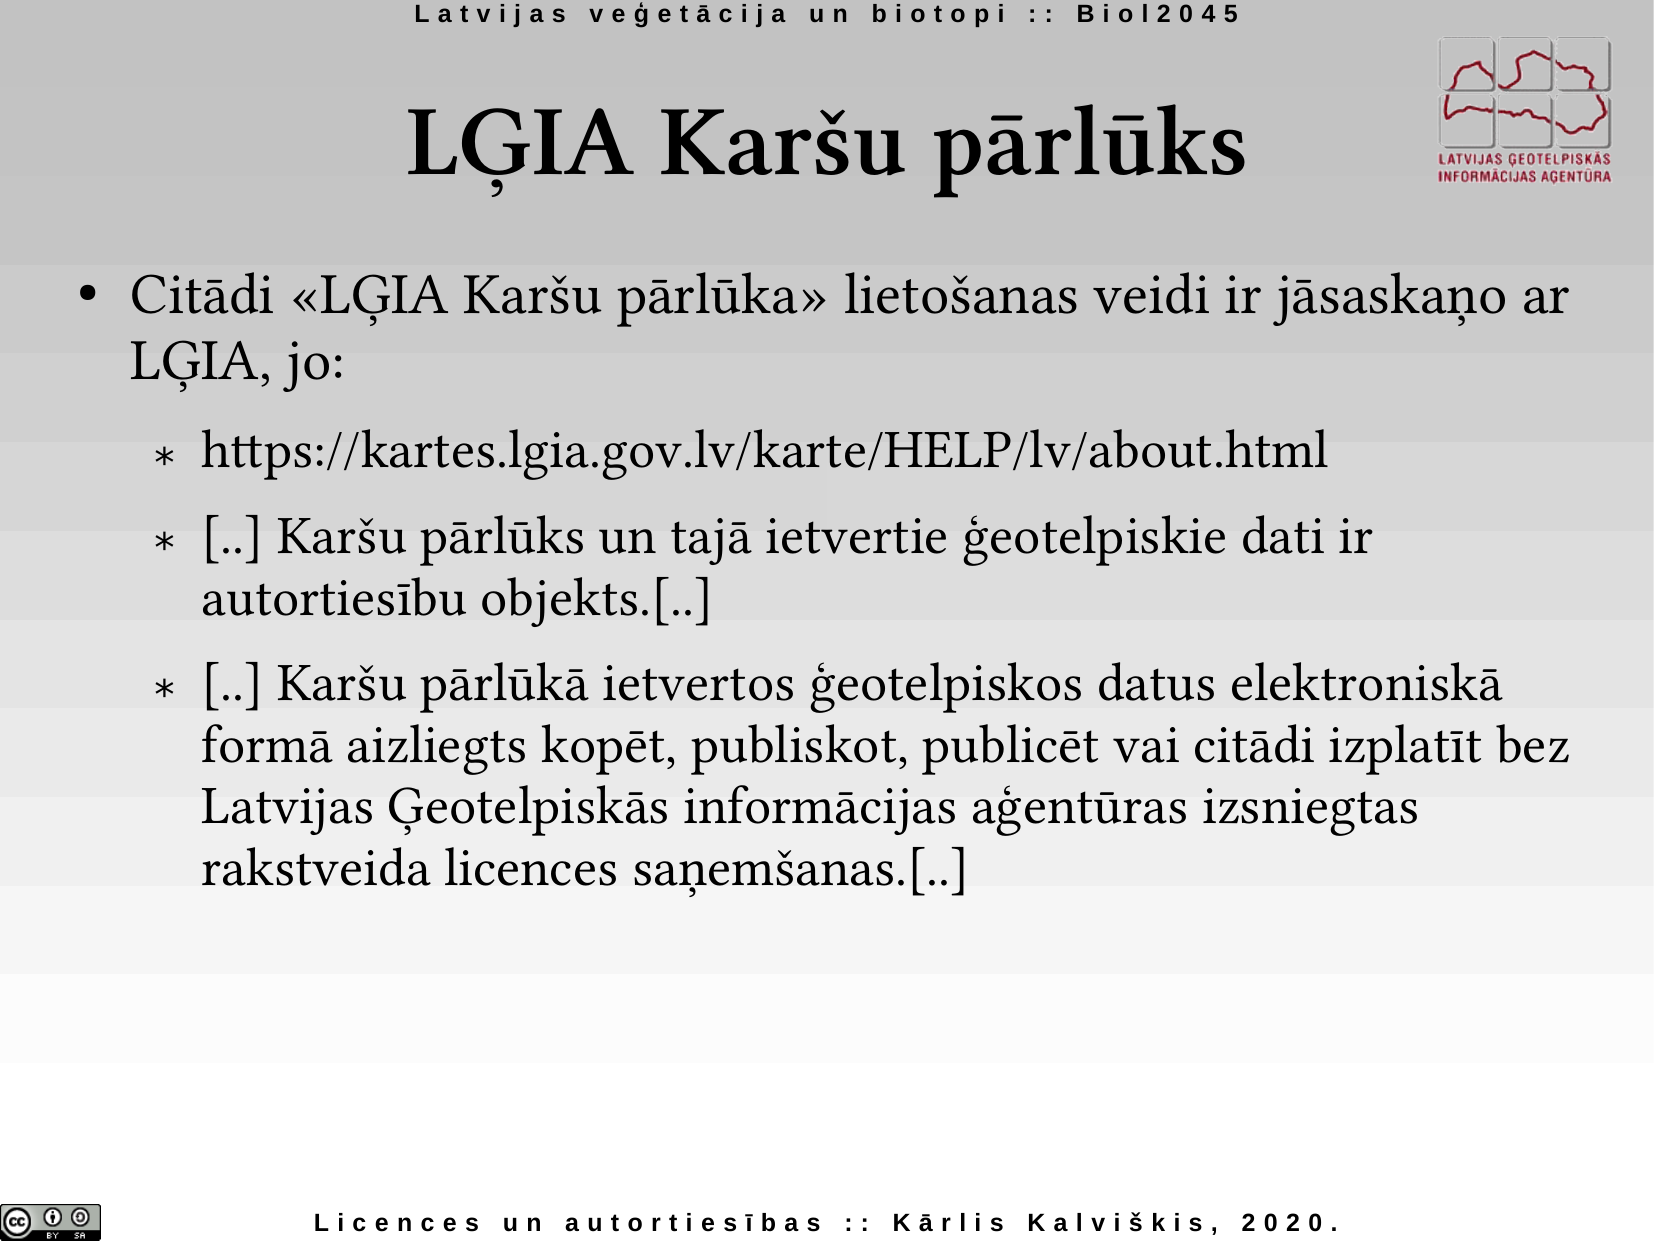

# LĢIA Karšu pārlūks
Citādi «LĢIA Karšu pārlūka» lietošanas veidi ir jāsaskaņo ar LĢIA, jo:
https://kartes.lgia.gov.lv/karte/HELP/lv/about.html
[..] Karšu pārlūks un tajā ietvertie ģeotelpiskie dati ir autortiesību objekts.[..]
[..] Karšu pārlūkā ietvertos ģeotelpiskos datus elektroniskā formā aizliegts kopēt, publiskot, publicēt vai citādi izplatīt bez Latvijas Ģeotelpiskās informācijas aģentūras izsniegtas rakstveida licences saņemšanas.[..]